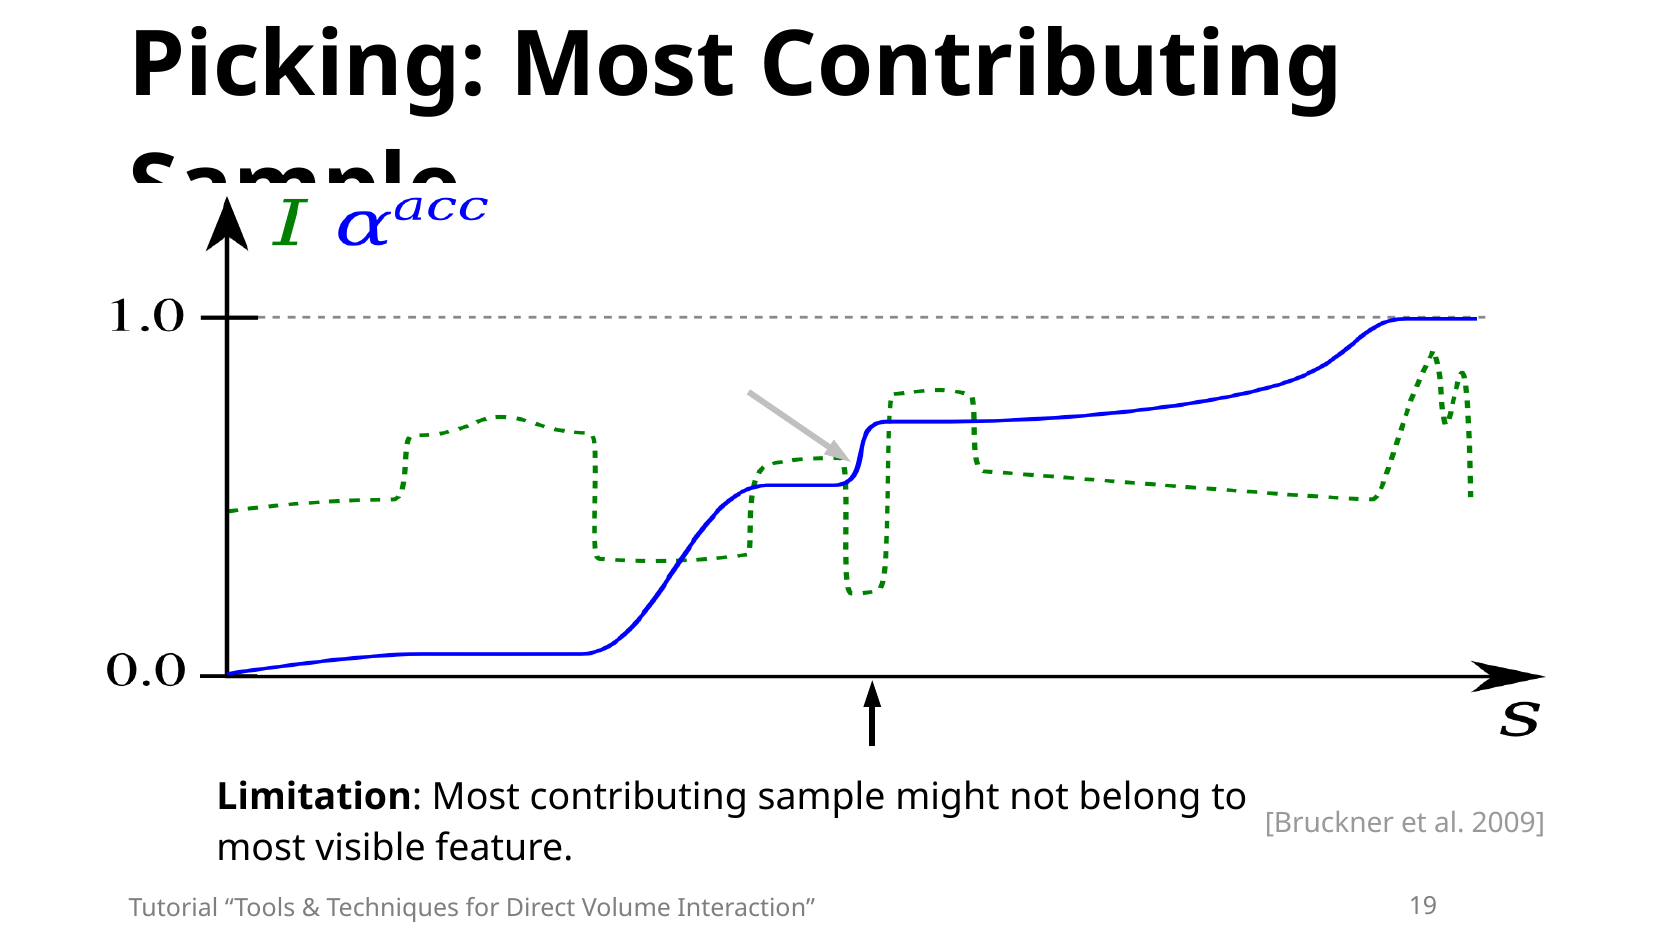

# Picking: Most Contributing Sample
Limitation: Most contributing sample might not belong to
most visible feature.
[Bruckner et al. 2009]
19
Alexander Wiebel - Vortrag Fachhochschule Flensburg
2011-06-27